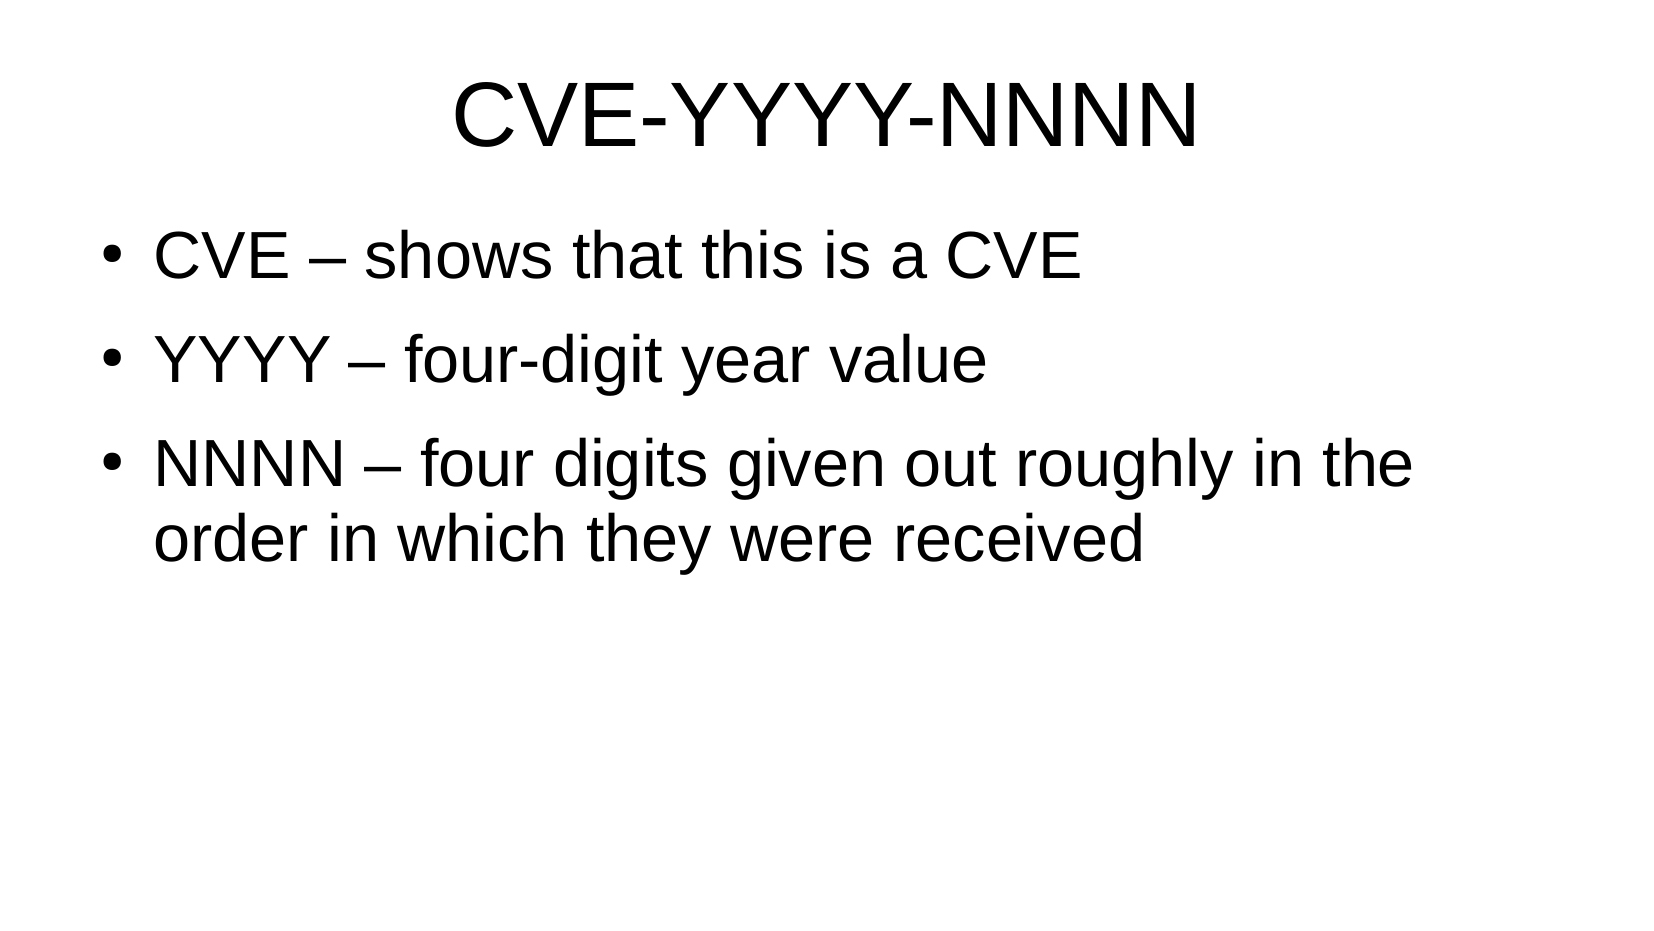

# CVE-YYYY-NNNN
CVE – shows that this is a CVE
YYYY – four-digit year value
NNNN – four digits given out roughly in the order in which they were received